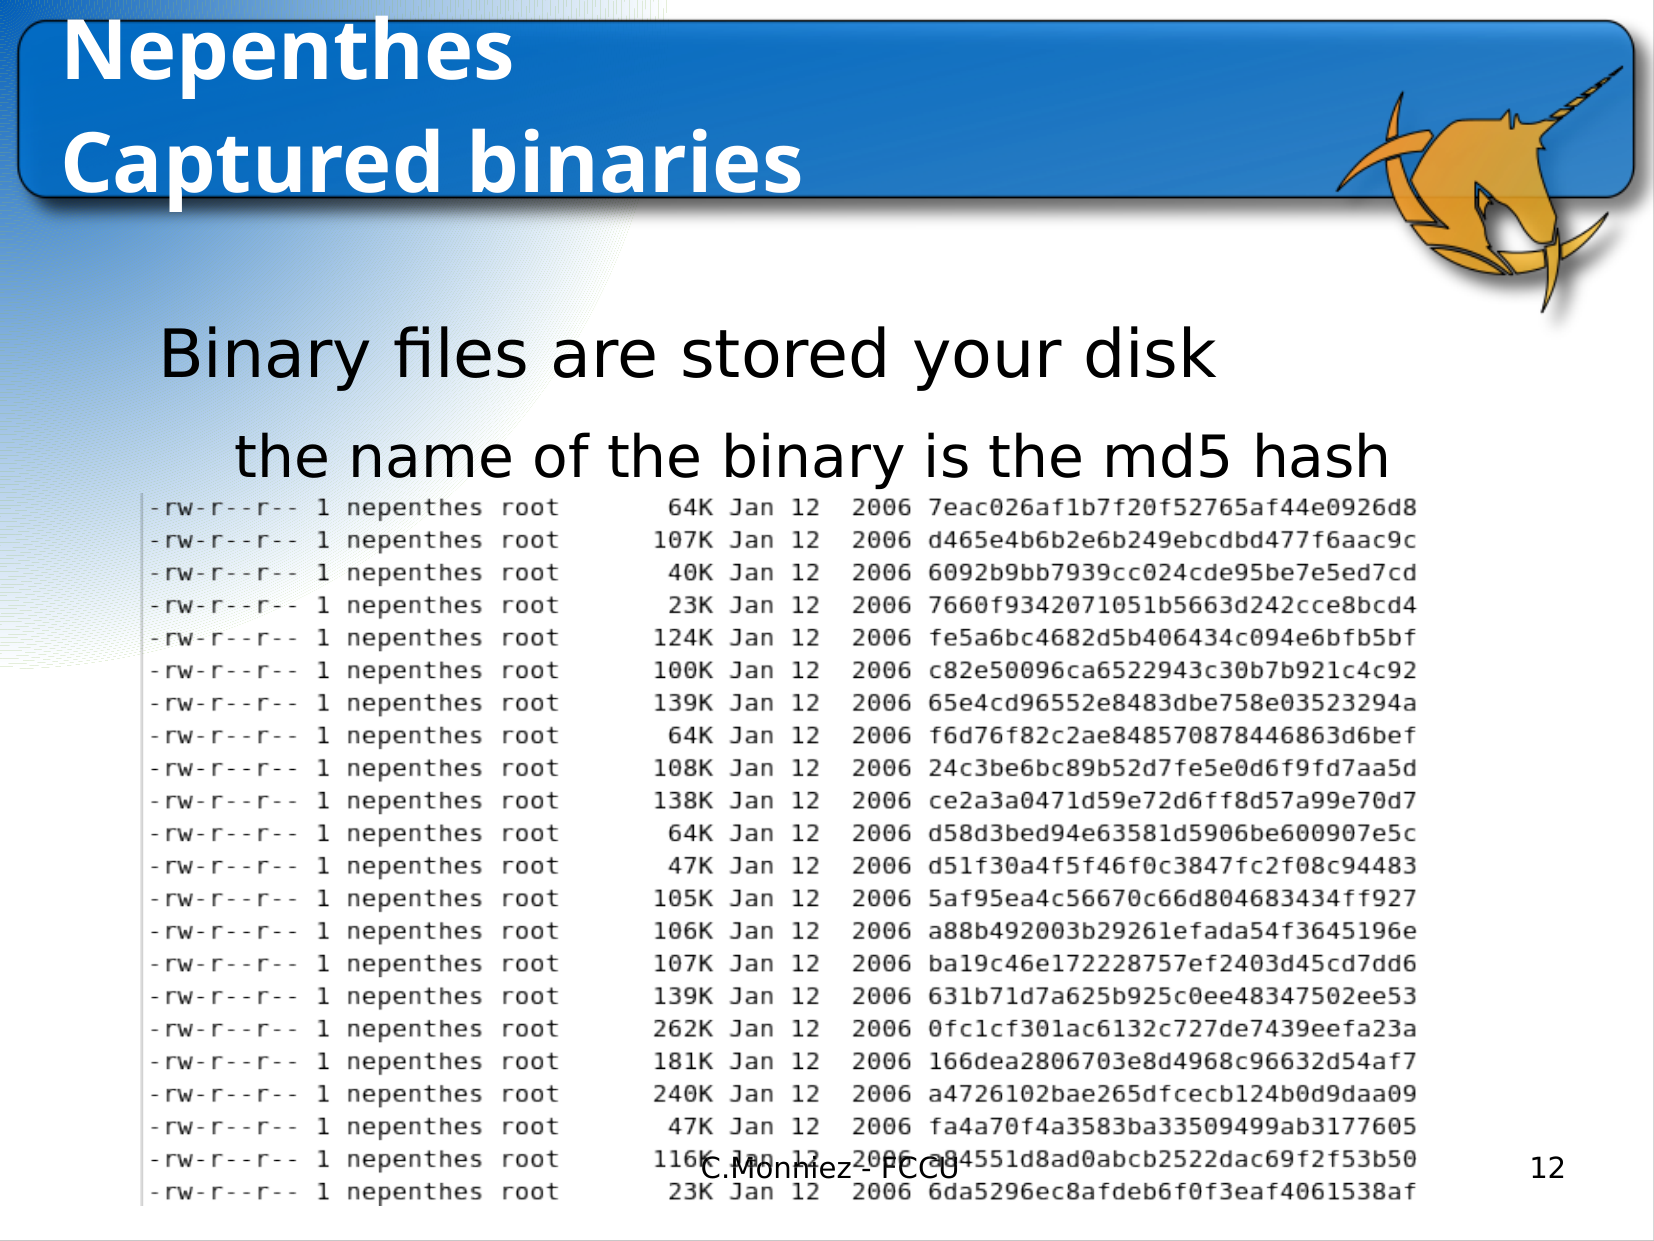

# Nepenthes Captured binaries
Binary files are stored your disk
the name of the binary is the md5 hash
C.Monniez - FCCU
12